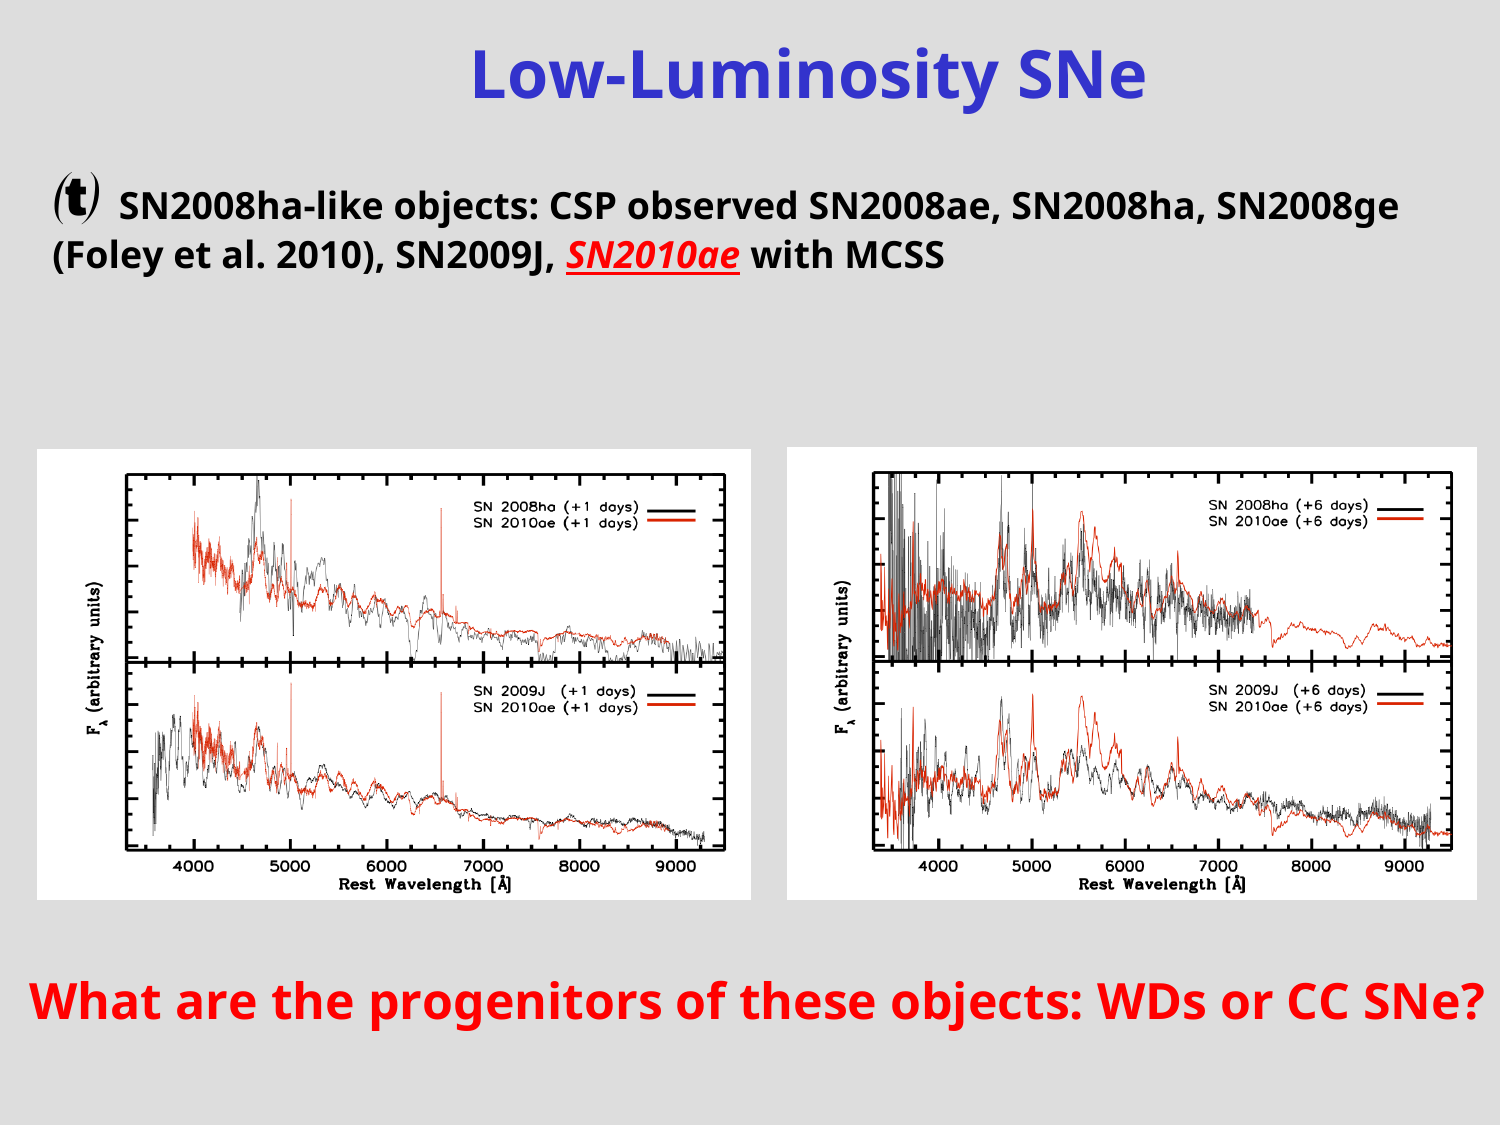

Low-Luminosity SNe
 SN2008ha-like objects: CSP observed SN2008ae, SN2008ha, SN2008ge (Foley et al. 2010), SN2009J, SN2010ae with MCSS
What are the progenitors of these objects: WDs or CC SNe?